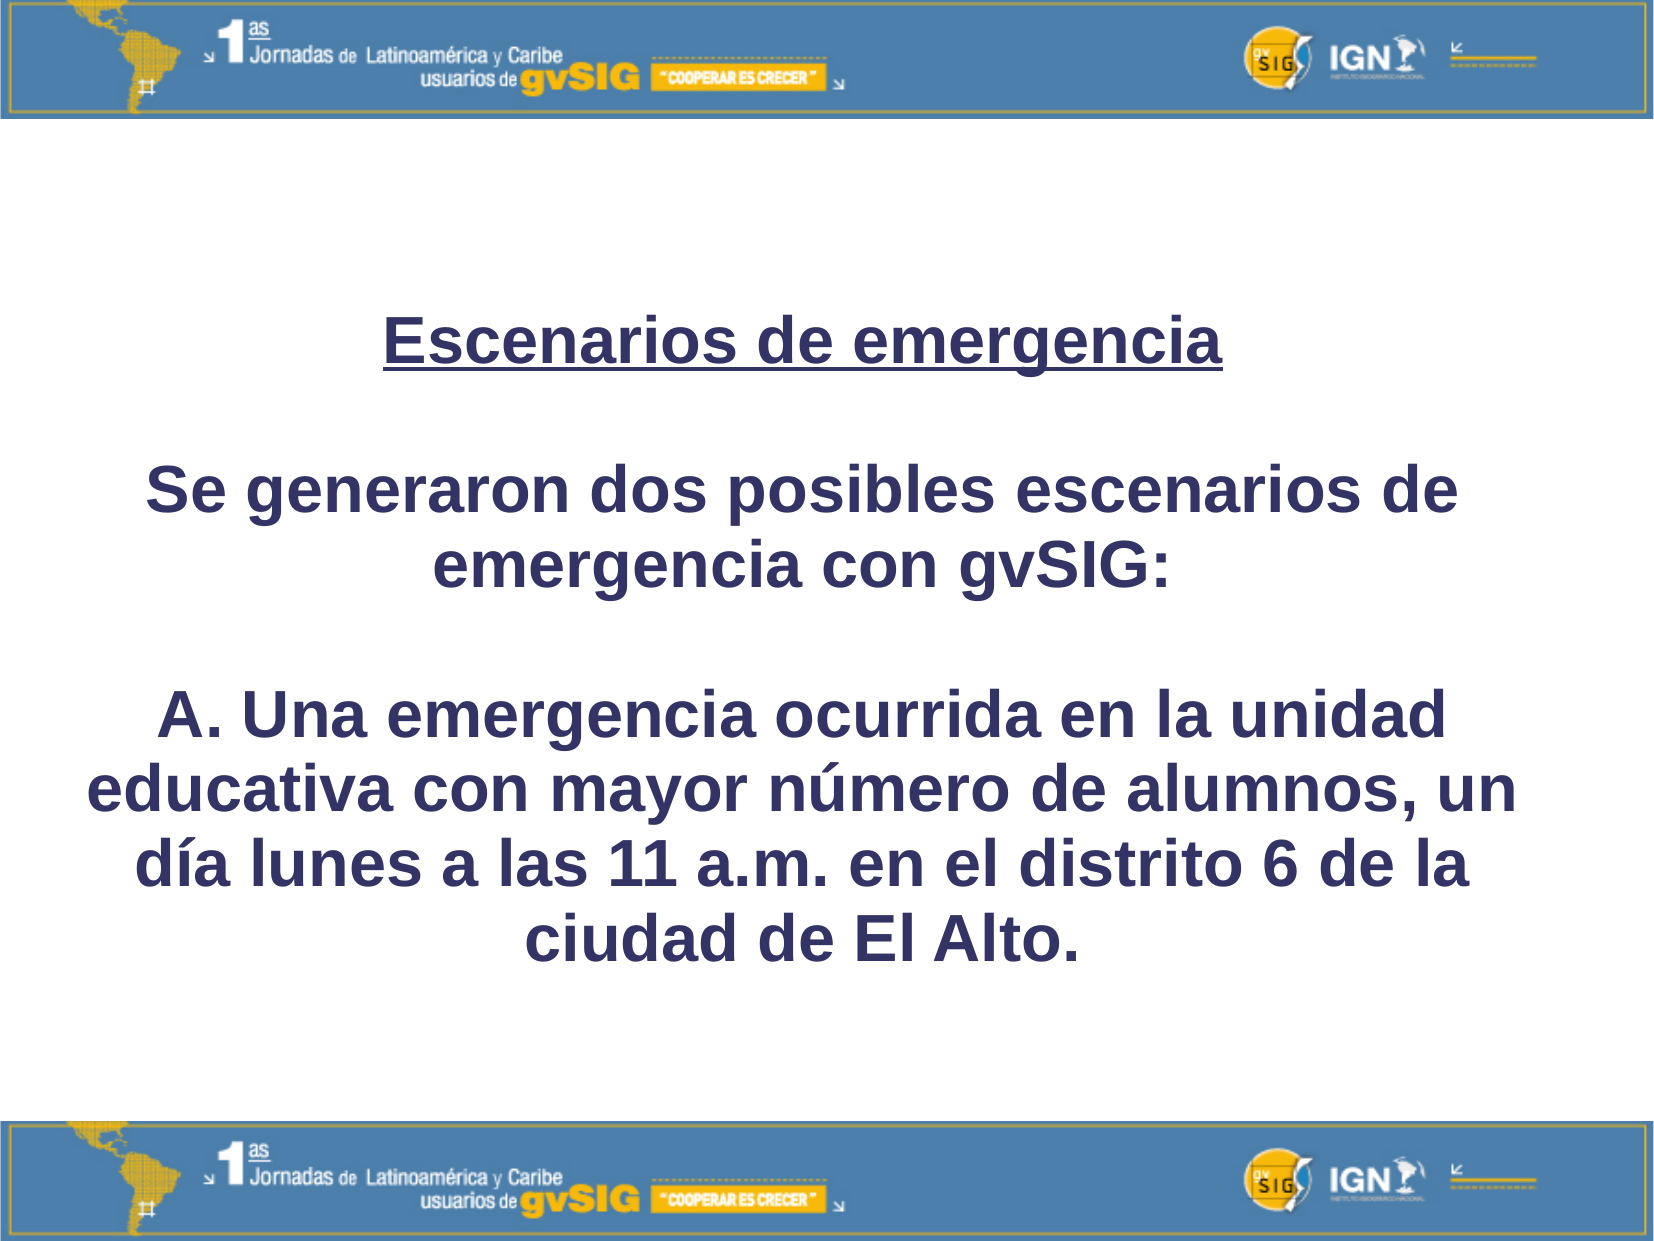

Escenarios de emergencia
Se generaron dos posibles escenarios de emergencia con gvSIG:
A. Una emergencia ocurrida en la unidad educativa con mayor número de alumnos, un día lunes a las 11 a.m. en el distrito 6 de la ciudad de El Alto.